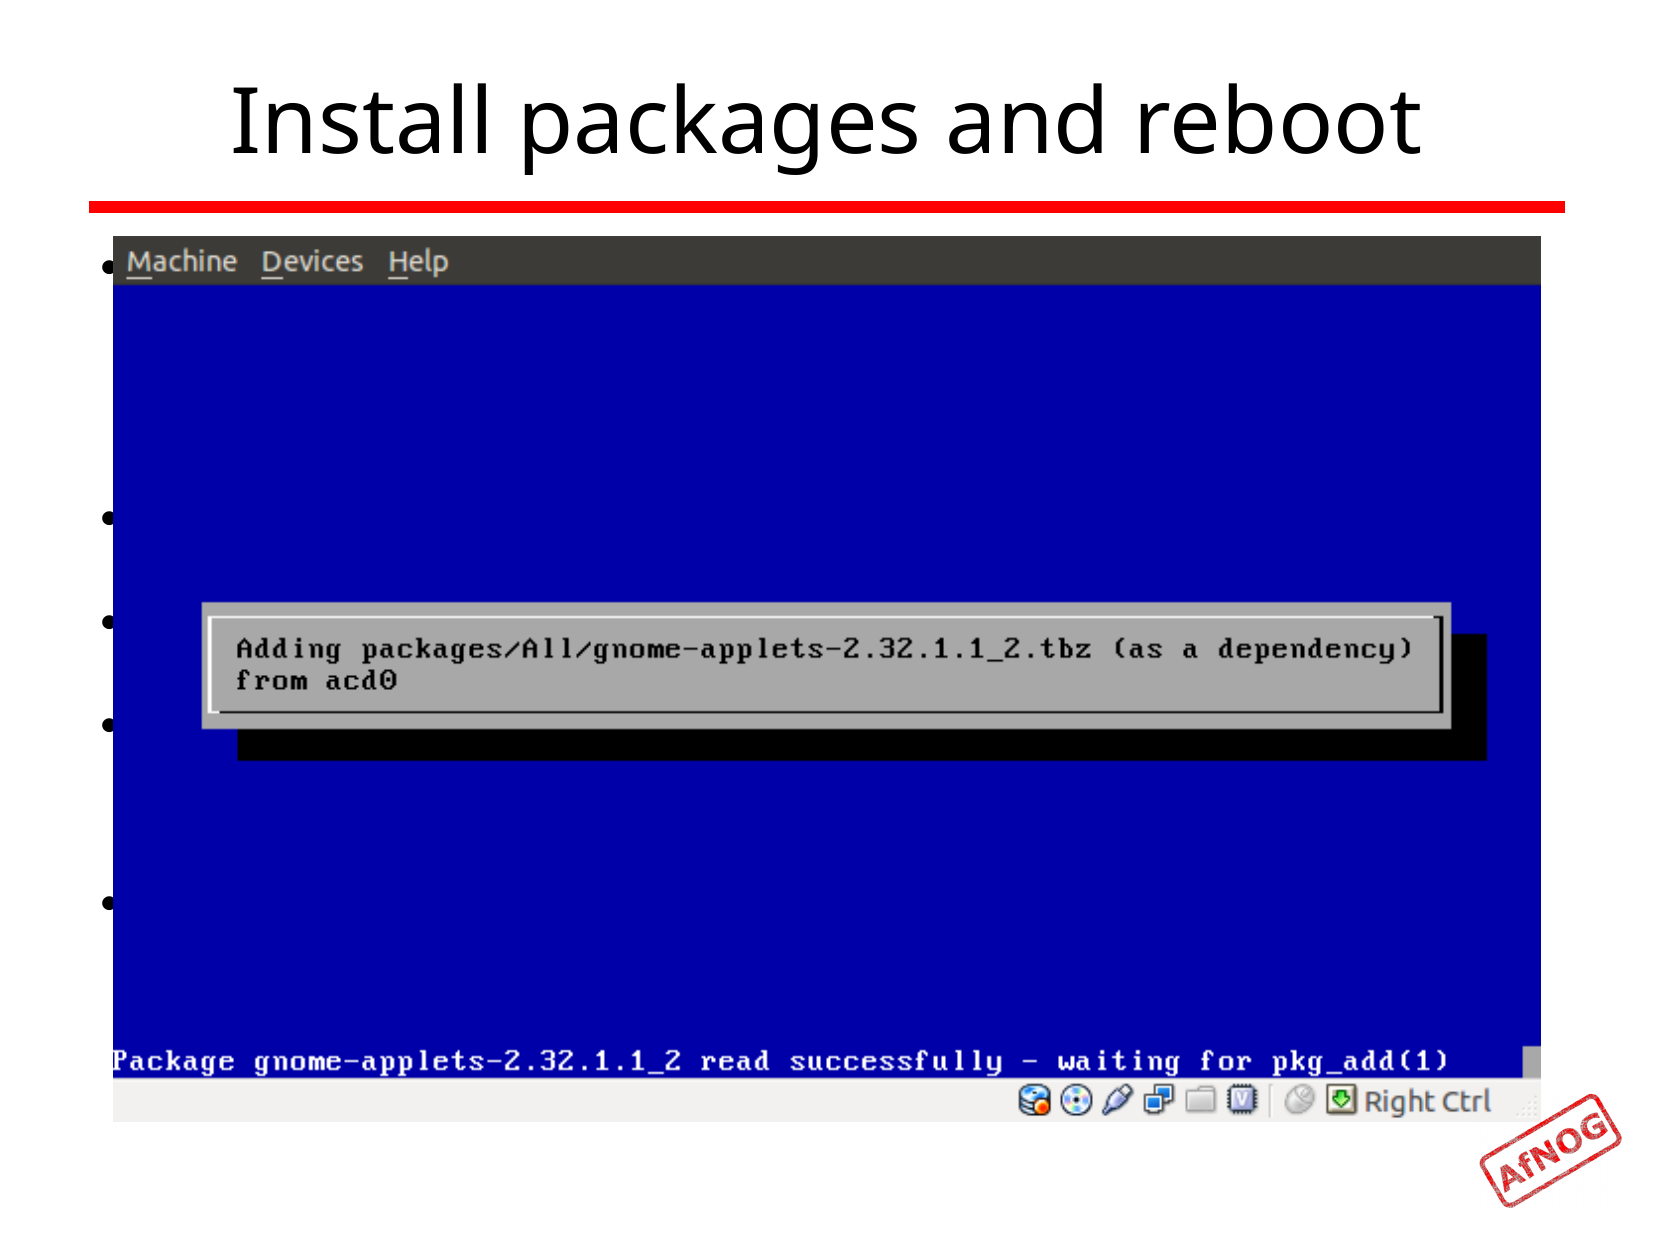

# Install packages and reboot
Confirm the selected packages (gnome2 and xorg)
Wait for them to install
Choose Exit
From the main menu, choose Exit Install
Virtual machine will reboot into FreeBSD!